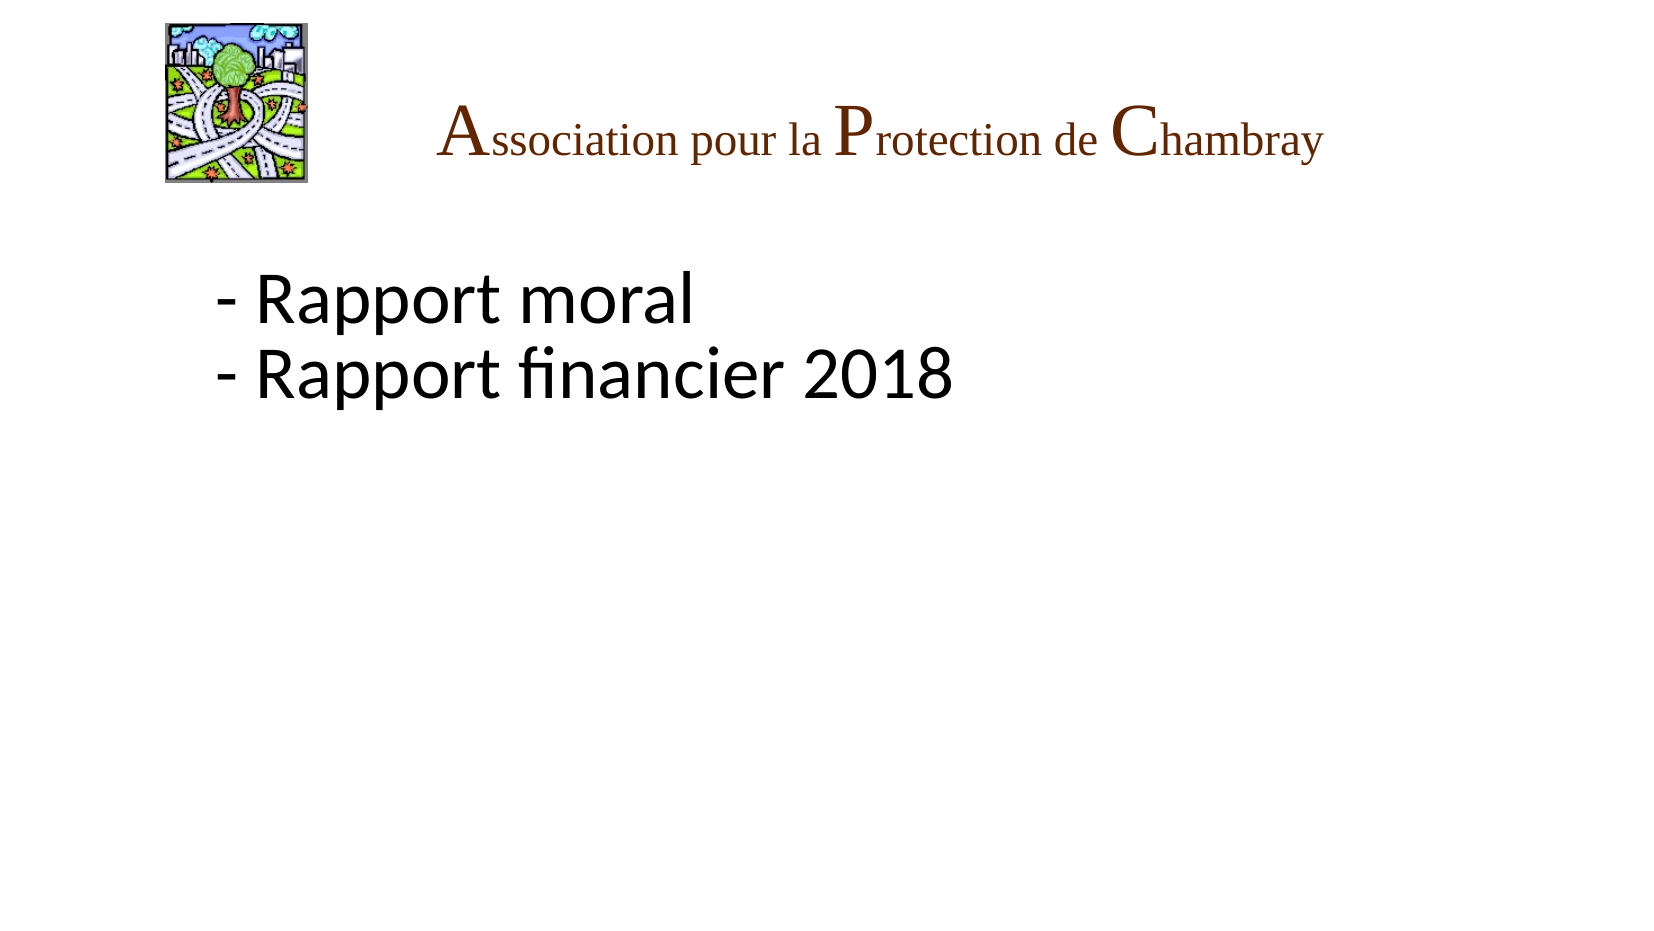

Association pour la Protection de Chambray
- Rapport moral
- Rapport financier 2018